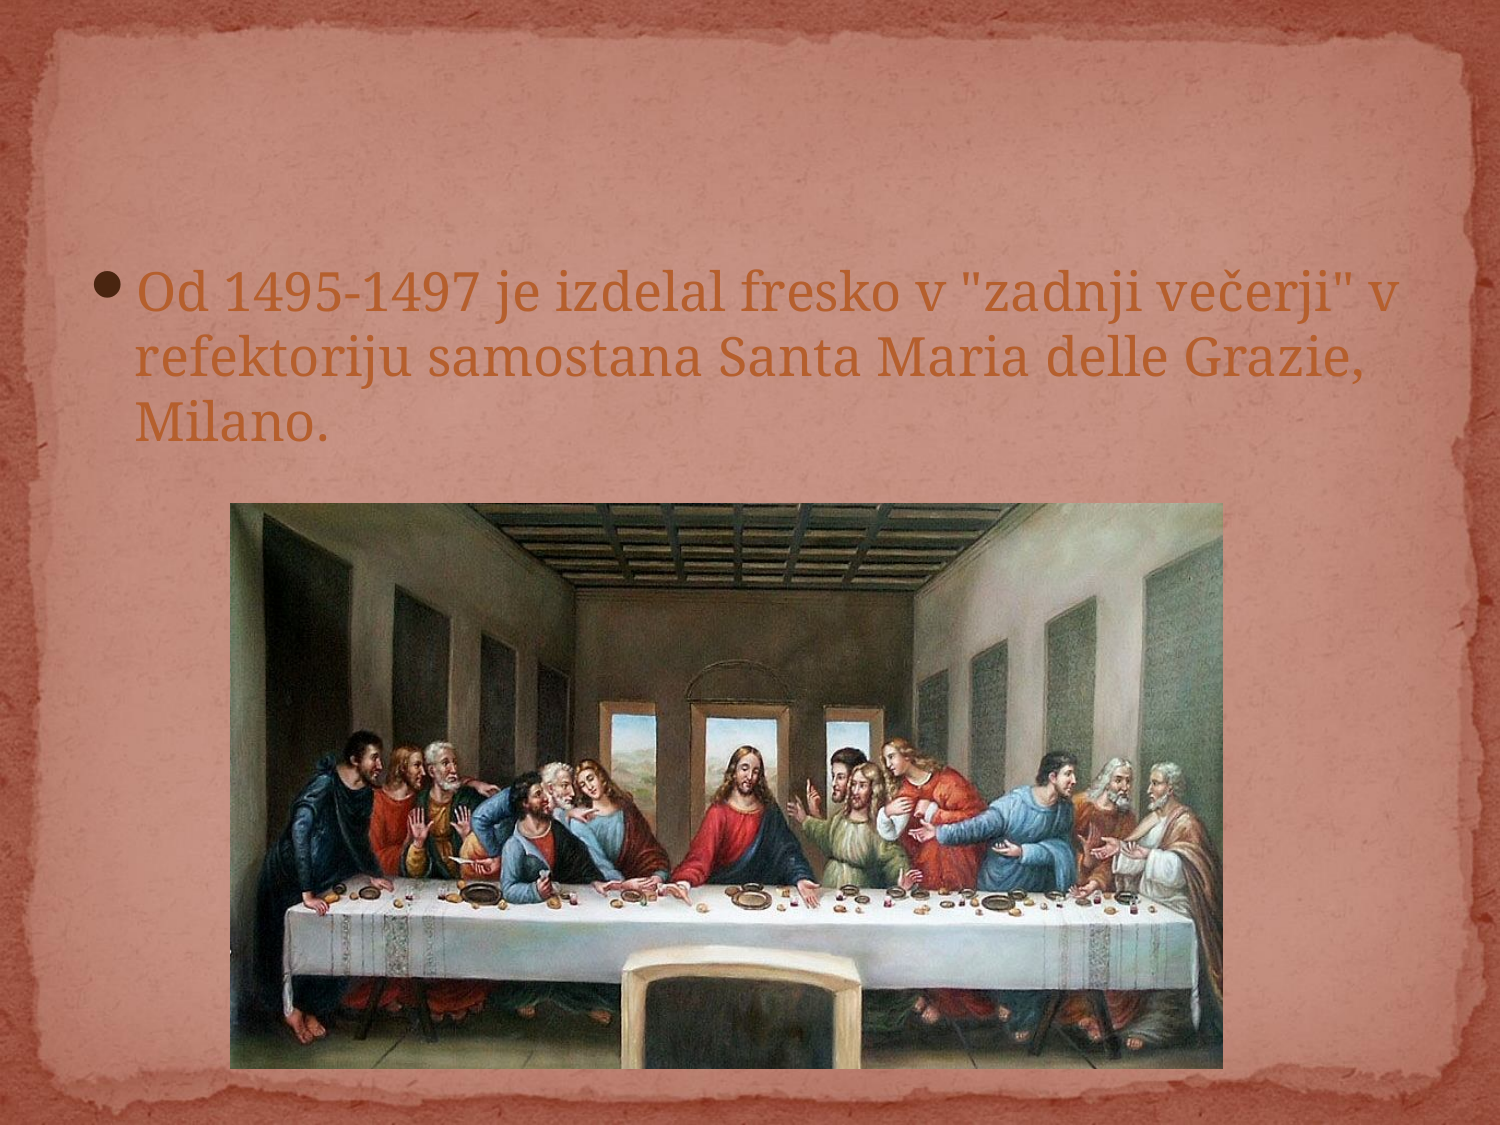

# Od 1495-1497 je izdelal fresko v "zadnji večerji" v refektoriju samostana Santa Maria delle Grazie, Milano.